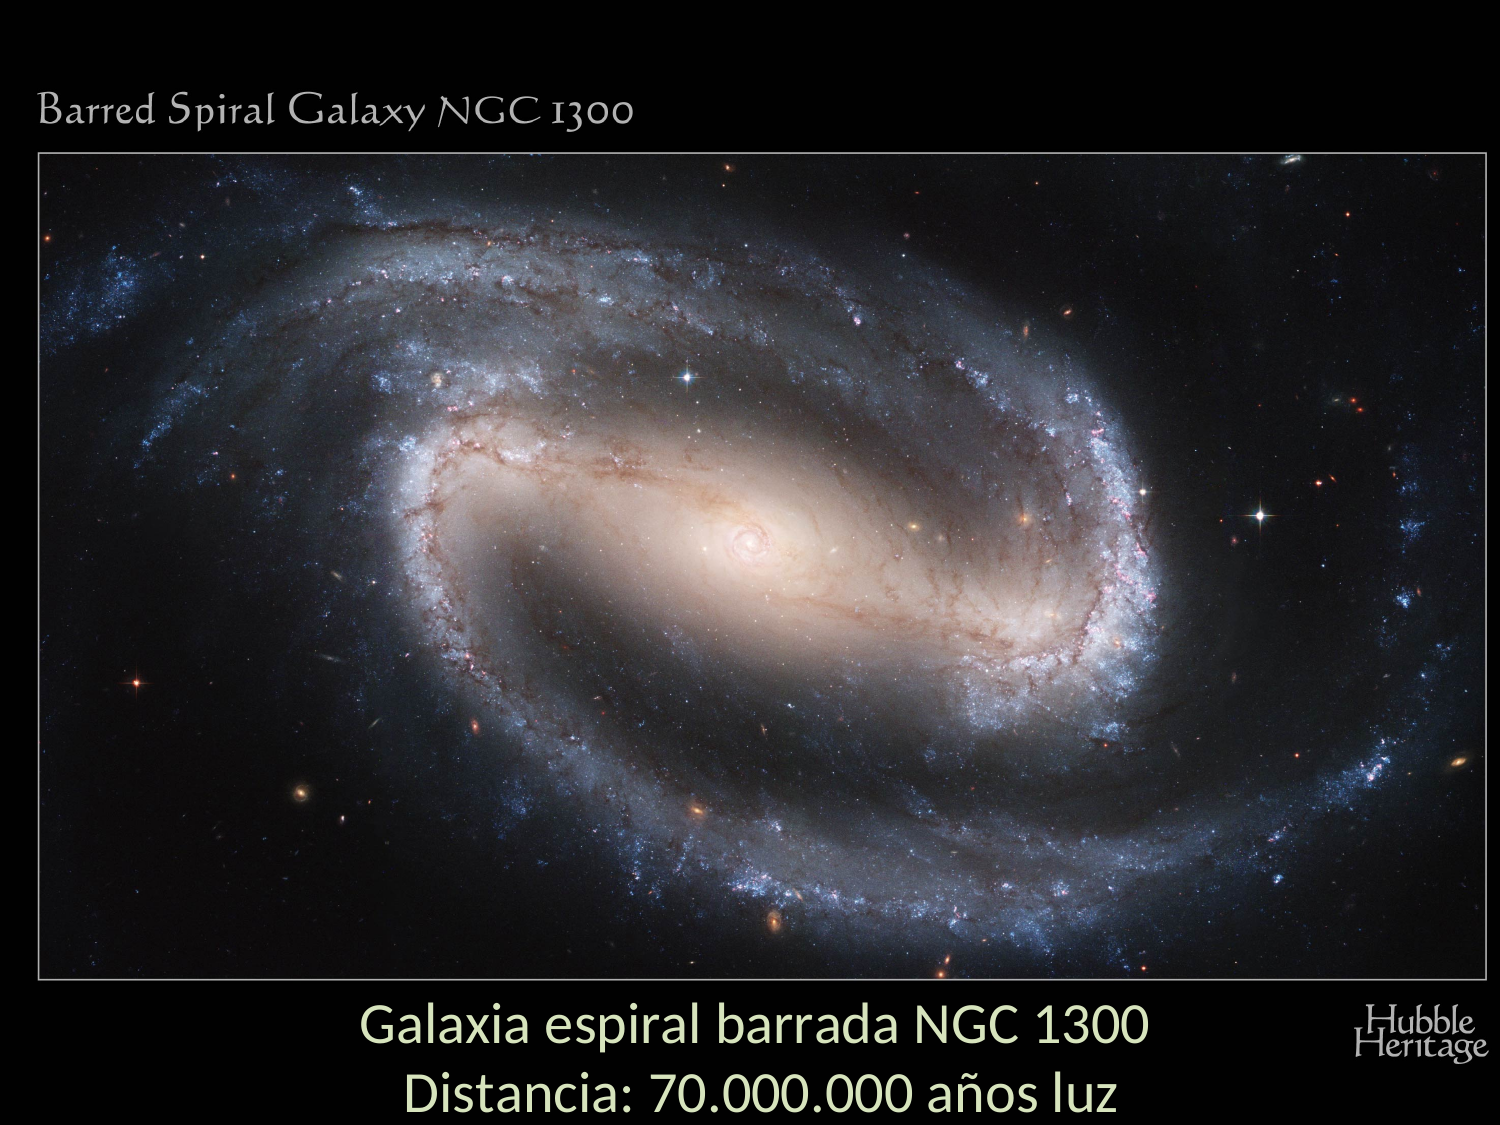

# Galaxia espiral barrada NGC 1300 Distancia: 70.000.000 años luz